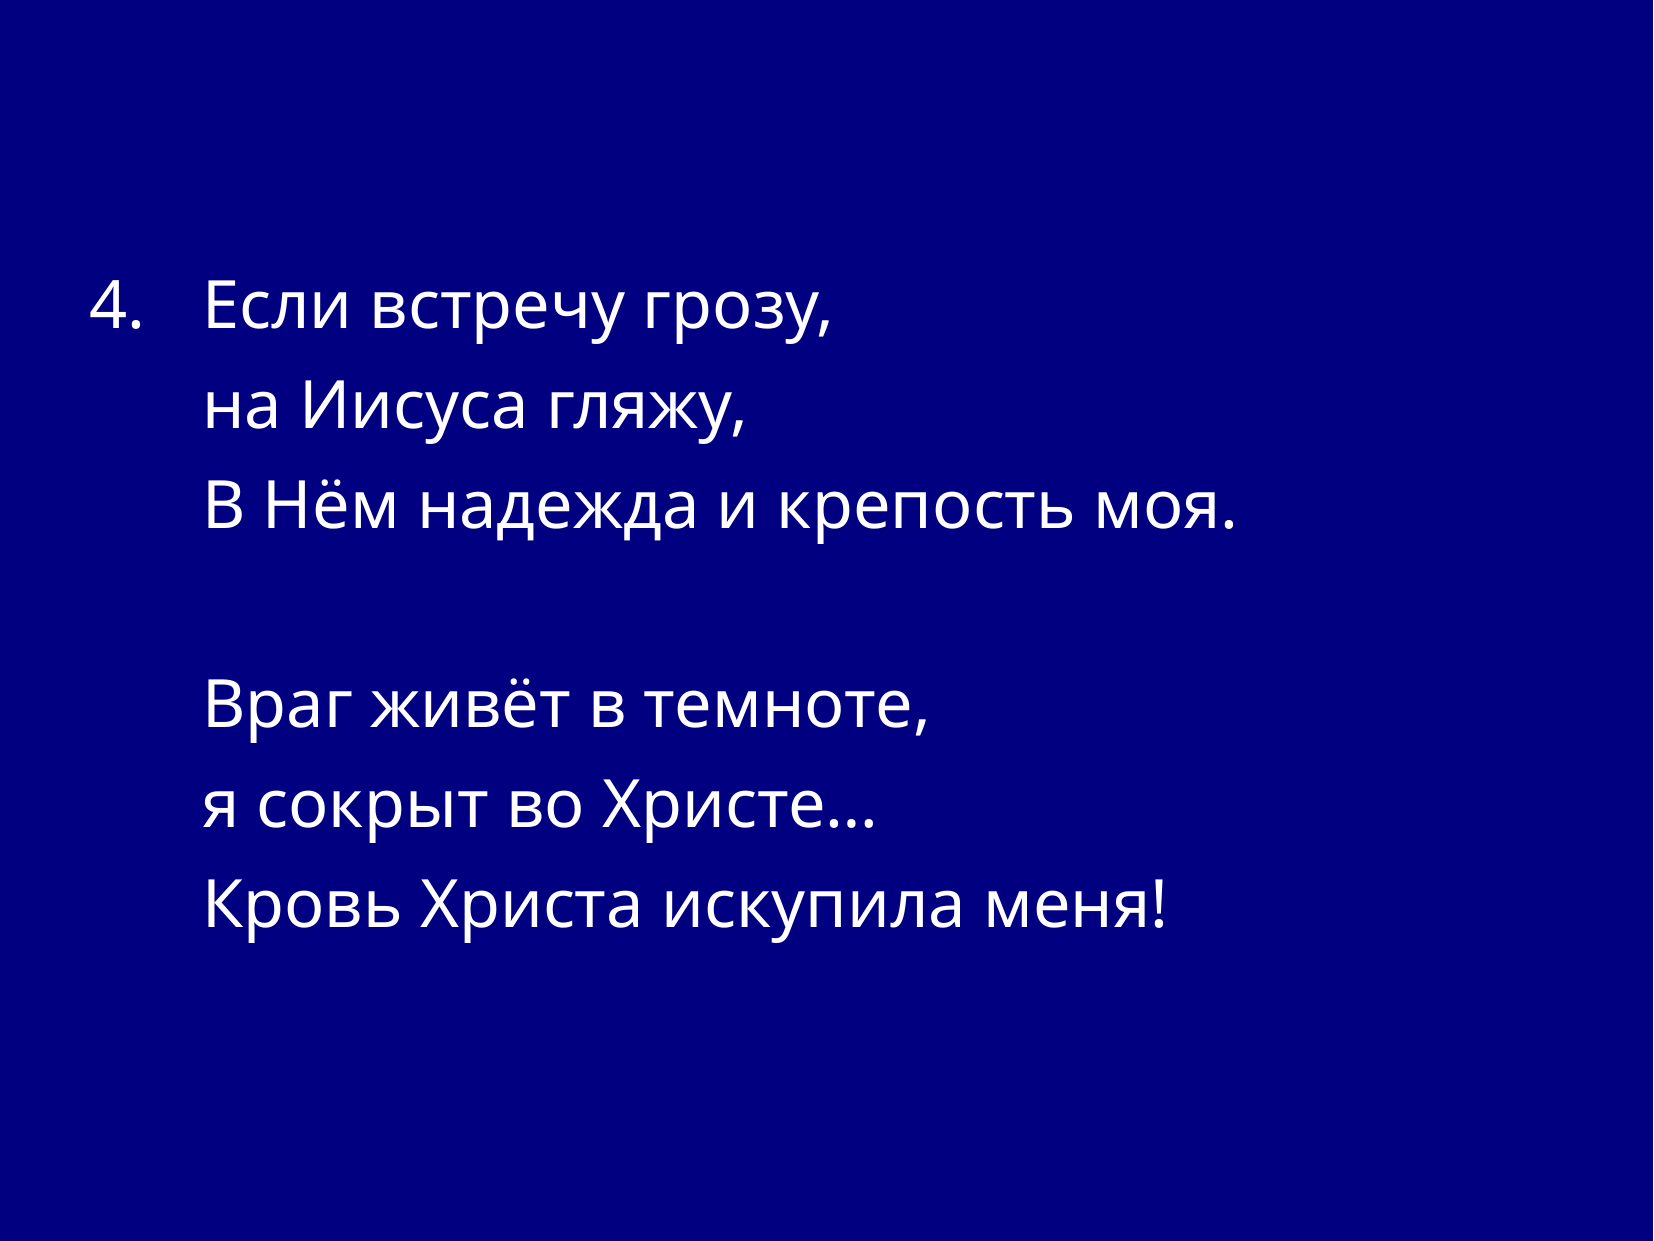

4.	Если встречу грозу,
	на Иисуса гляжу,
	В Нём надежда и крепость моя.
	Враг живёт в темноте,
	я сокрыт во Христе…
	Кровь Христа искупила меня!